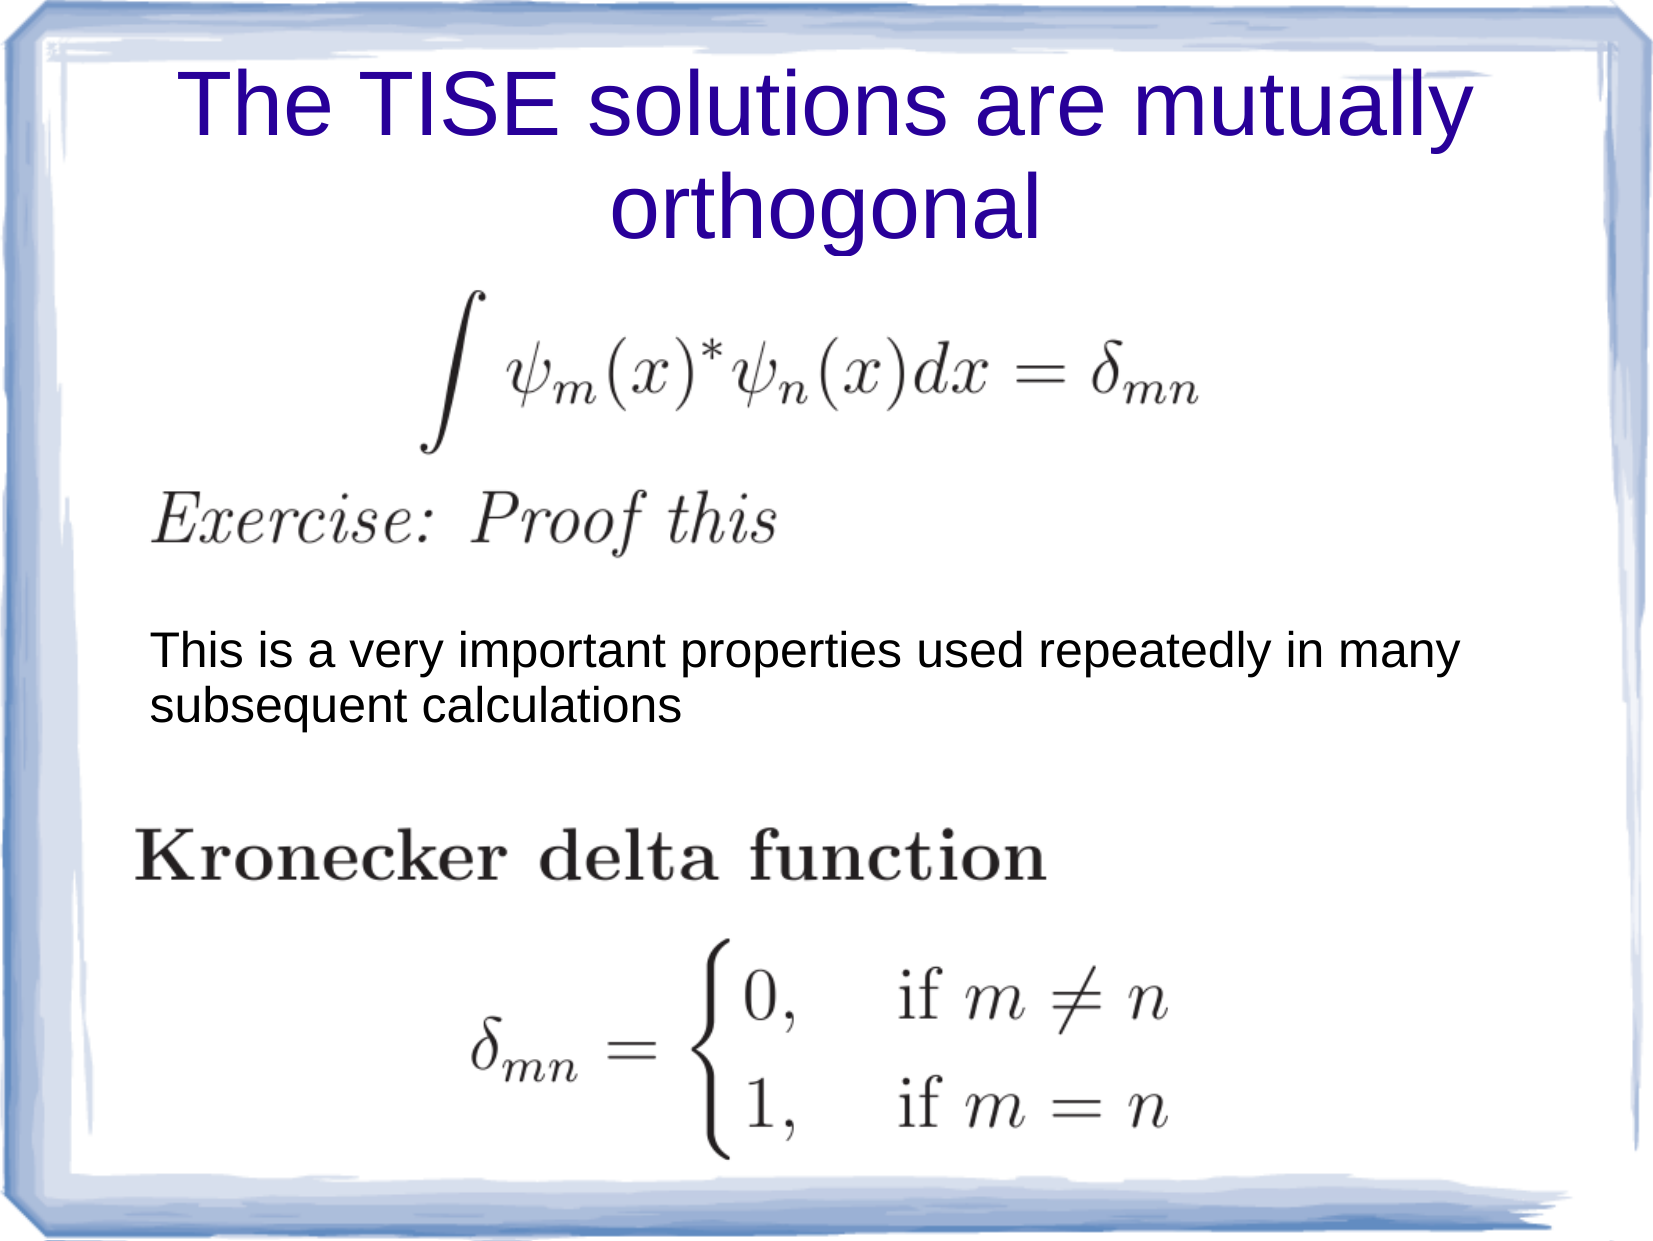

# The TISE solutions are mutually orthogonal
This is a very important properties used repeatedly in many subsequent calculations